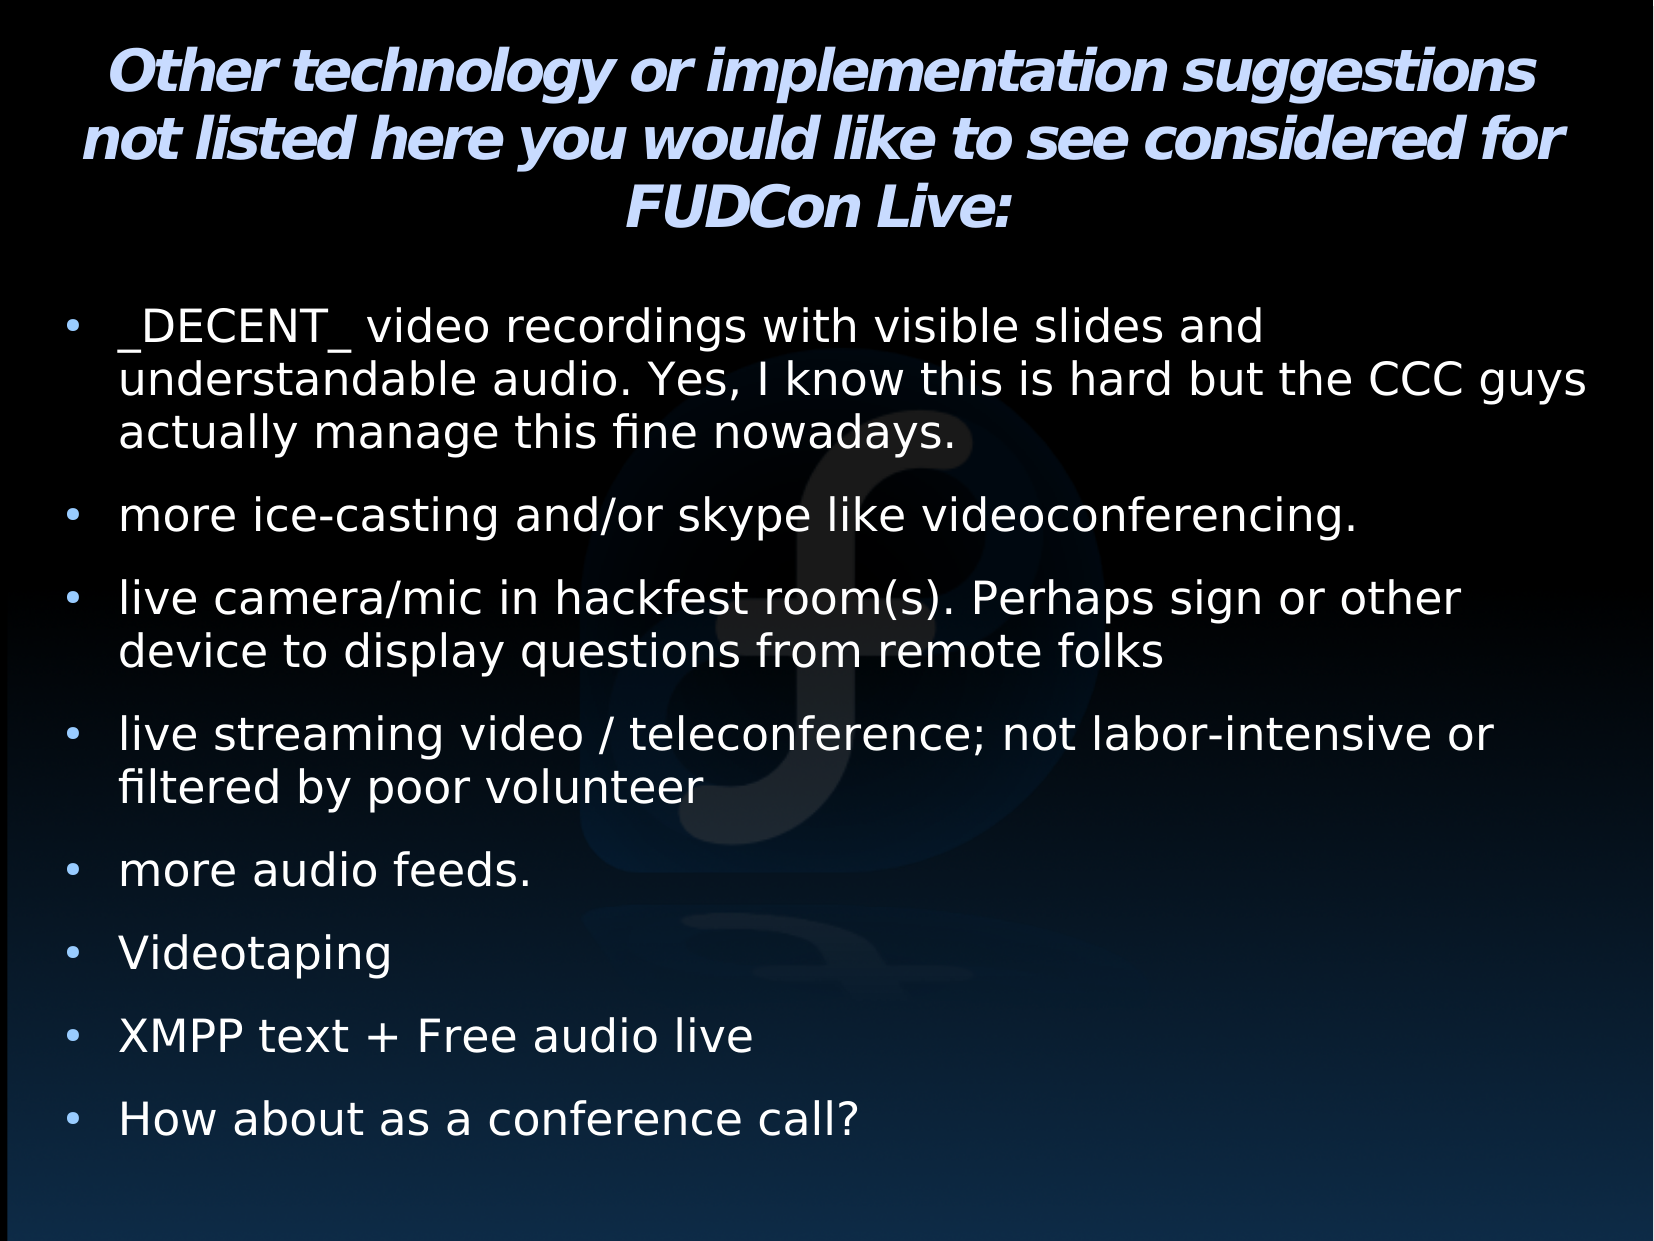

# Other technology or implementation suggestions not listed here you would like to see considered for FUDCon Live:
_DECENT_ video recordings with visible slides and understandable audio. Yes, I know this is hard but the CCC guys actually manage this fine nowadays.
more ice-casting and/or skype like videoconferencing.
live camera/mic in hackfest room(s). Perhaps sign or other device to display questions from remote folks
live streaming video / teleconference; not labor-intensive or filtered by poor volunteer
more audio feeds.
Videotaping
XMPP text + Free audio live
How about as a conference call?